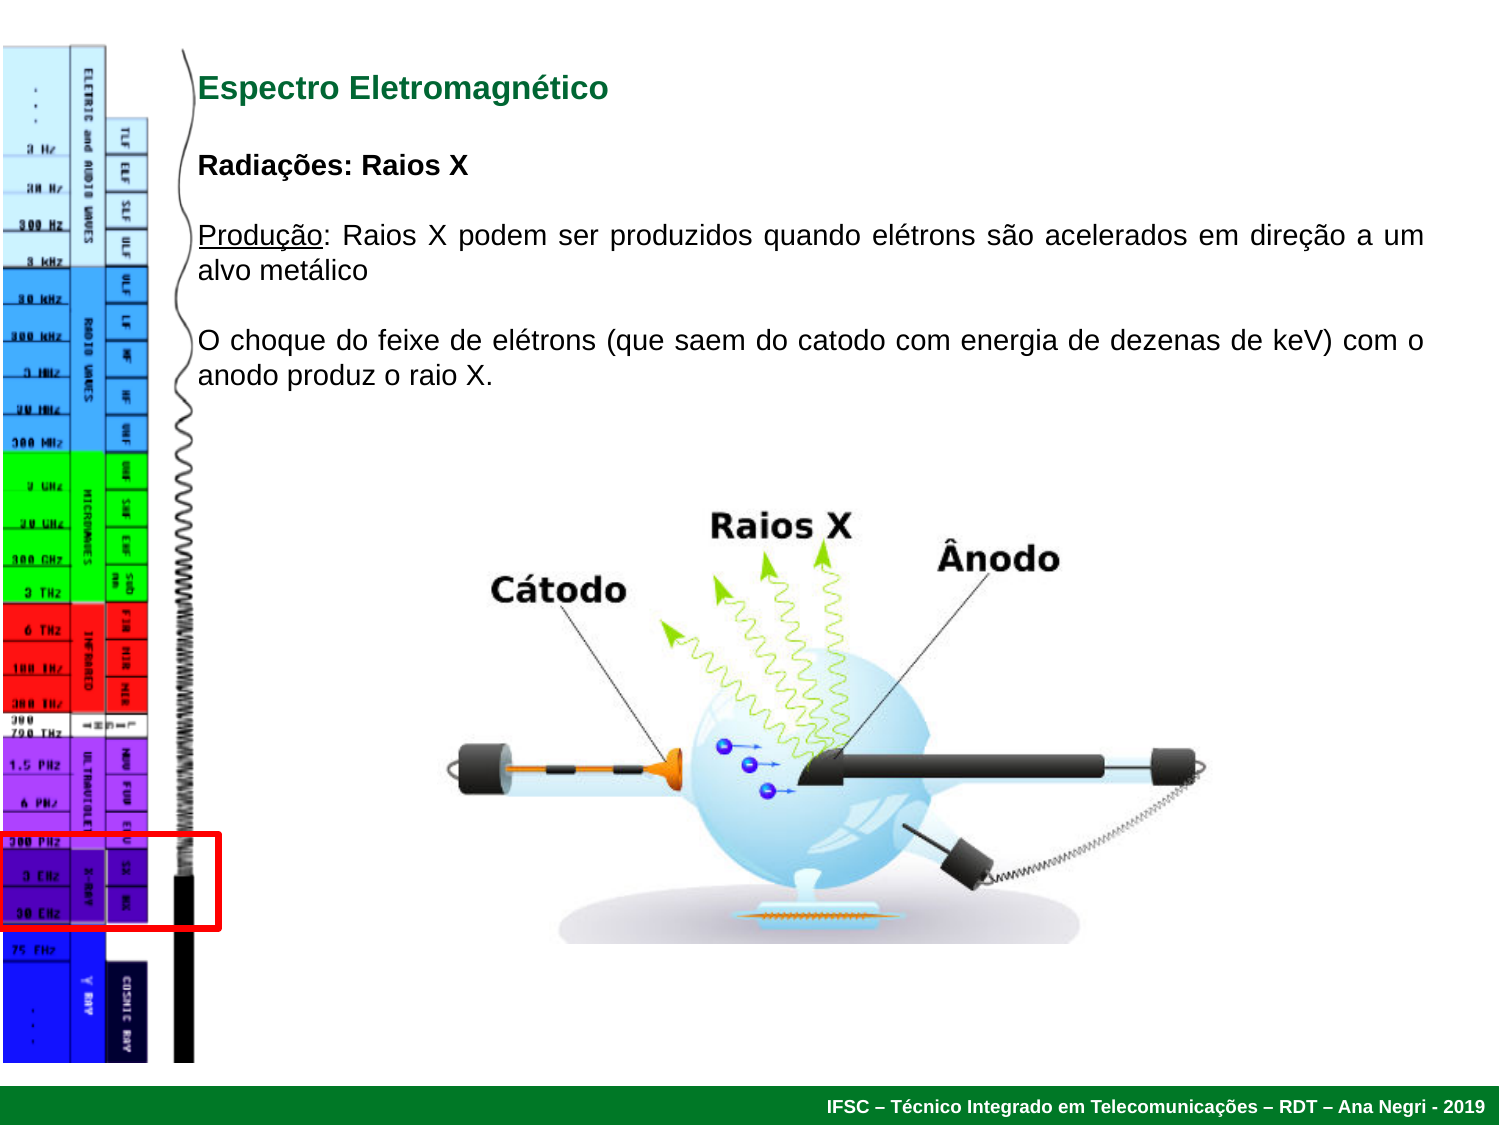

Espectro Eletromagnético
Radiações: Raios X
Produção: Raios X podem ser produzidos quando elétrons são acelerados em direção a um alvo metálico
O choque do feixe de elétrons (que saem do catodo com energia de dezenas de keV) com o anodo produz o raio X.
ção
IFSC – Técnico Integrado em Telecomunicações – RDT – Ana Negri - 2019